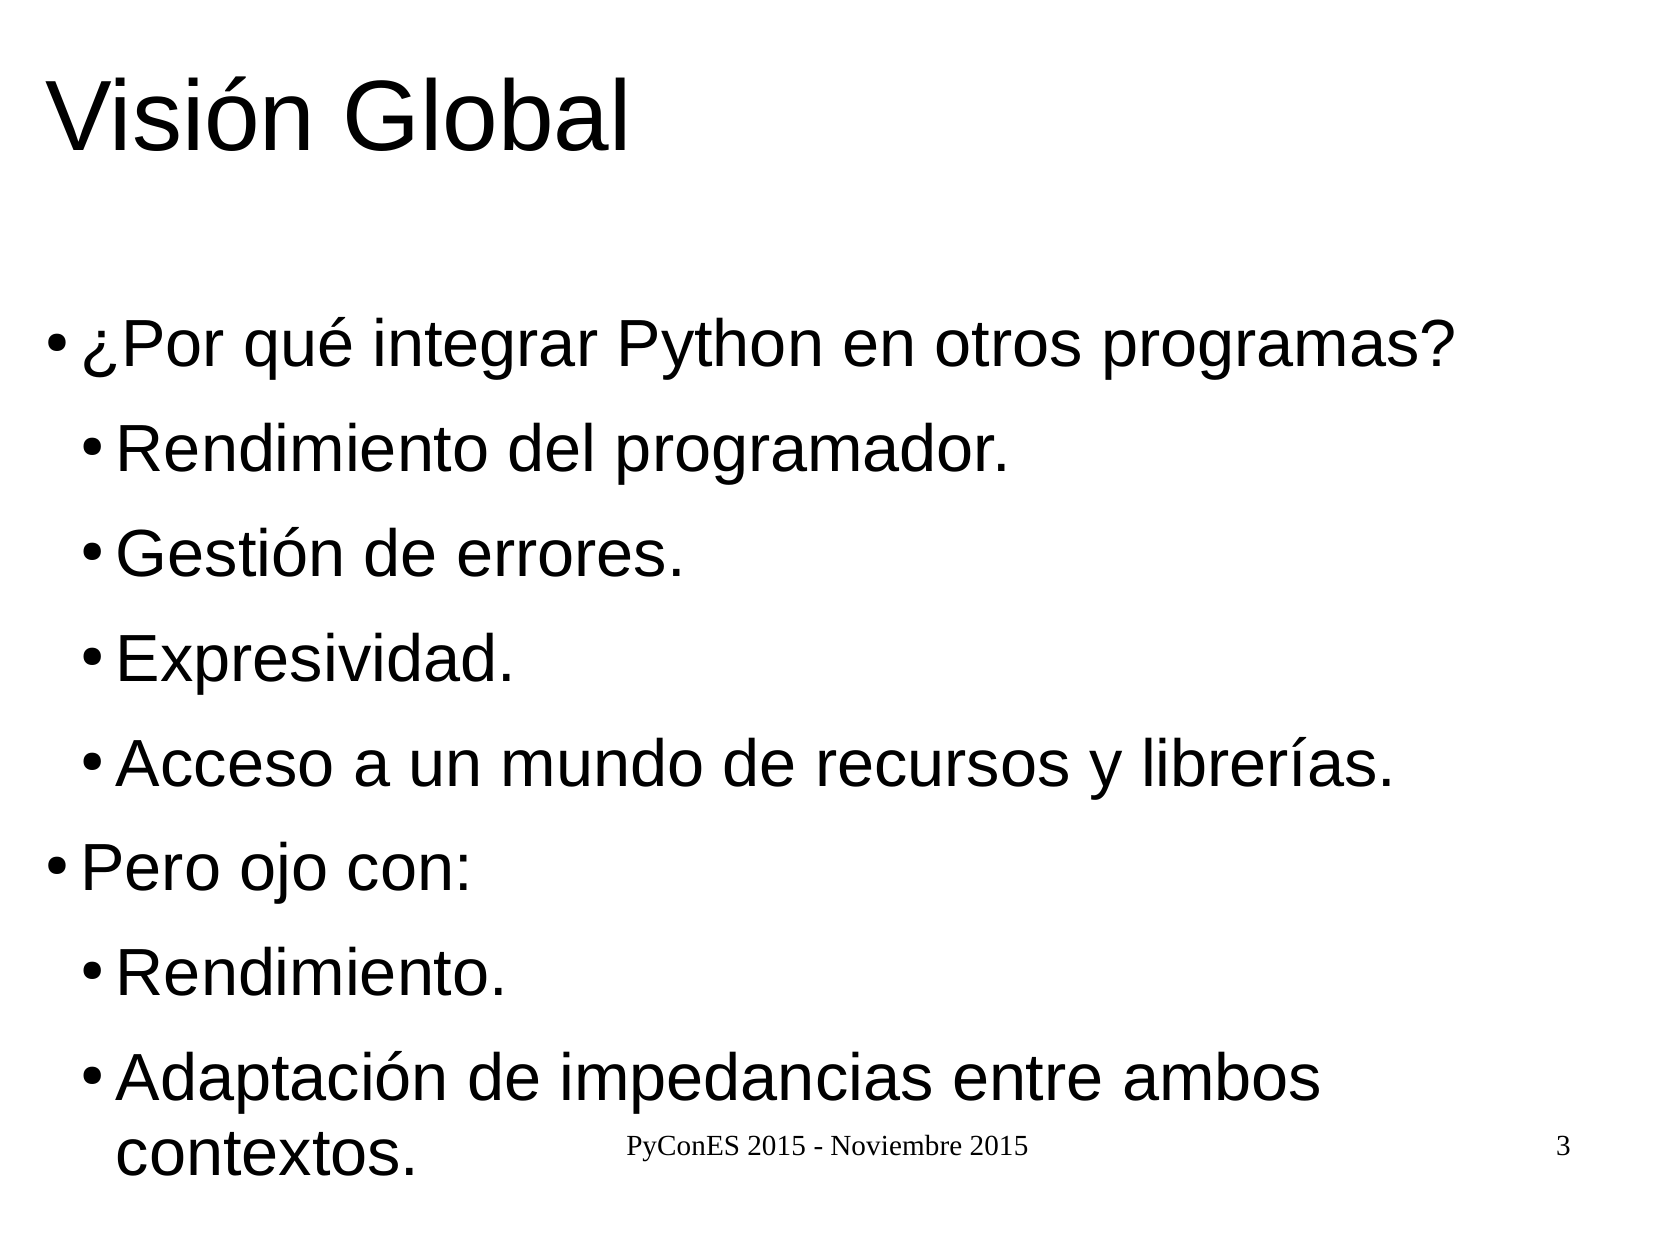

# Visión Global
¿Por qué integrar Python en otros programas?
Rendimiento del programador.
Gestión de errores.
Expresividad.
Acceso a un mundo de recursos y librerías.
Pero ojo con:
Rendimiento.
Adaptación de impedancias entre ambos contextos.
PyConES 2015 - Noviembre 2015
3